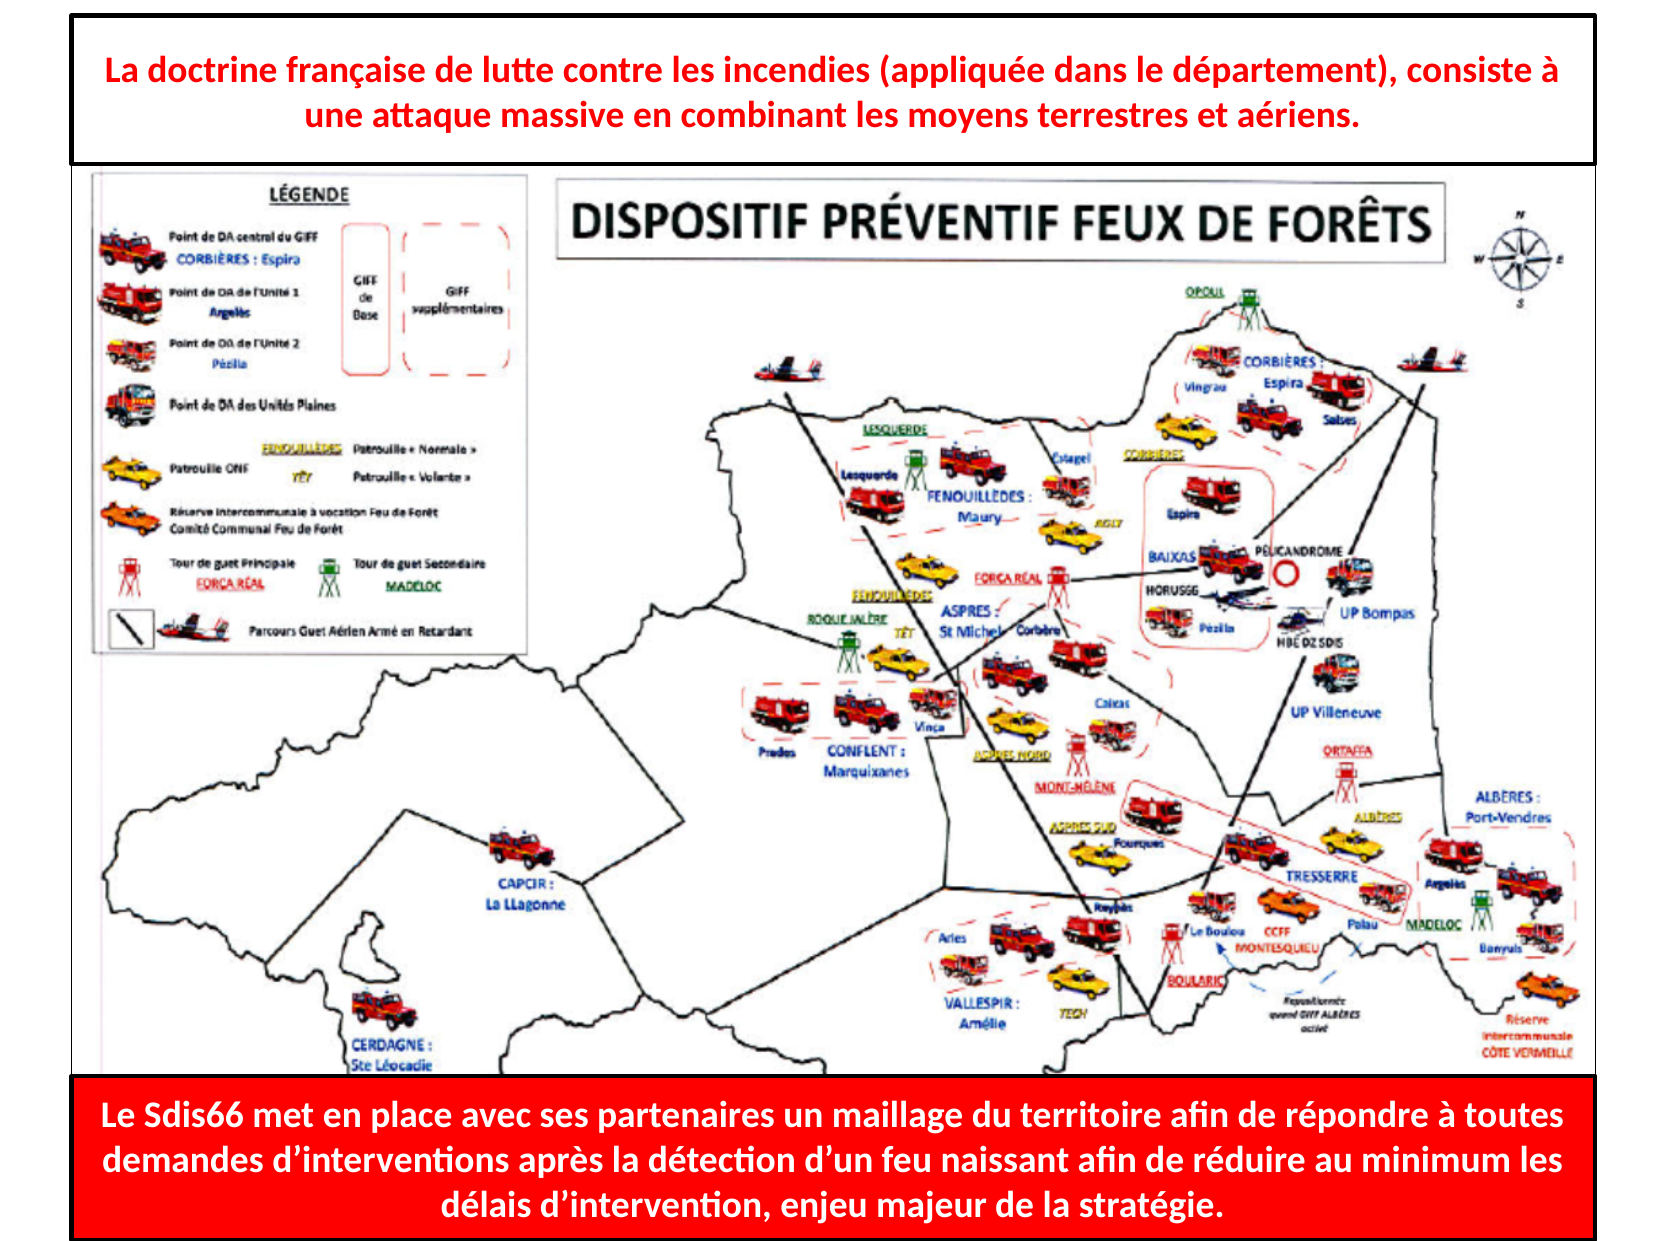

La doctrine française de lutte contre les incendies (appliquée dans le département), consiste à une attaque massive en combinant les moyens terrestres et aériens.
#
Le Sdis66 met en place avec ses partenaires un maillage du territoire afin de répondre à toutes demandes d’interventions après la détection d’un feu naissant afin de réduire au minimum les délais d’intervention, enjeu majeur de la stratégie.